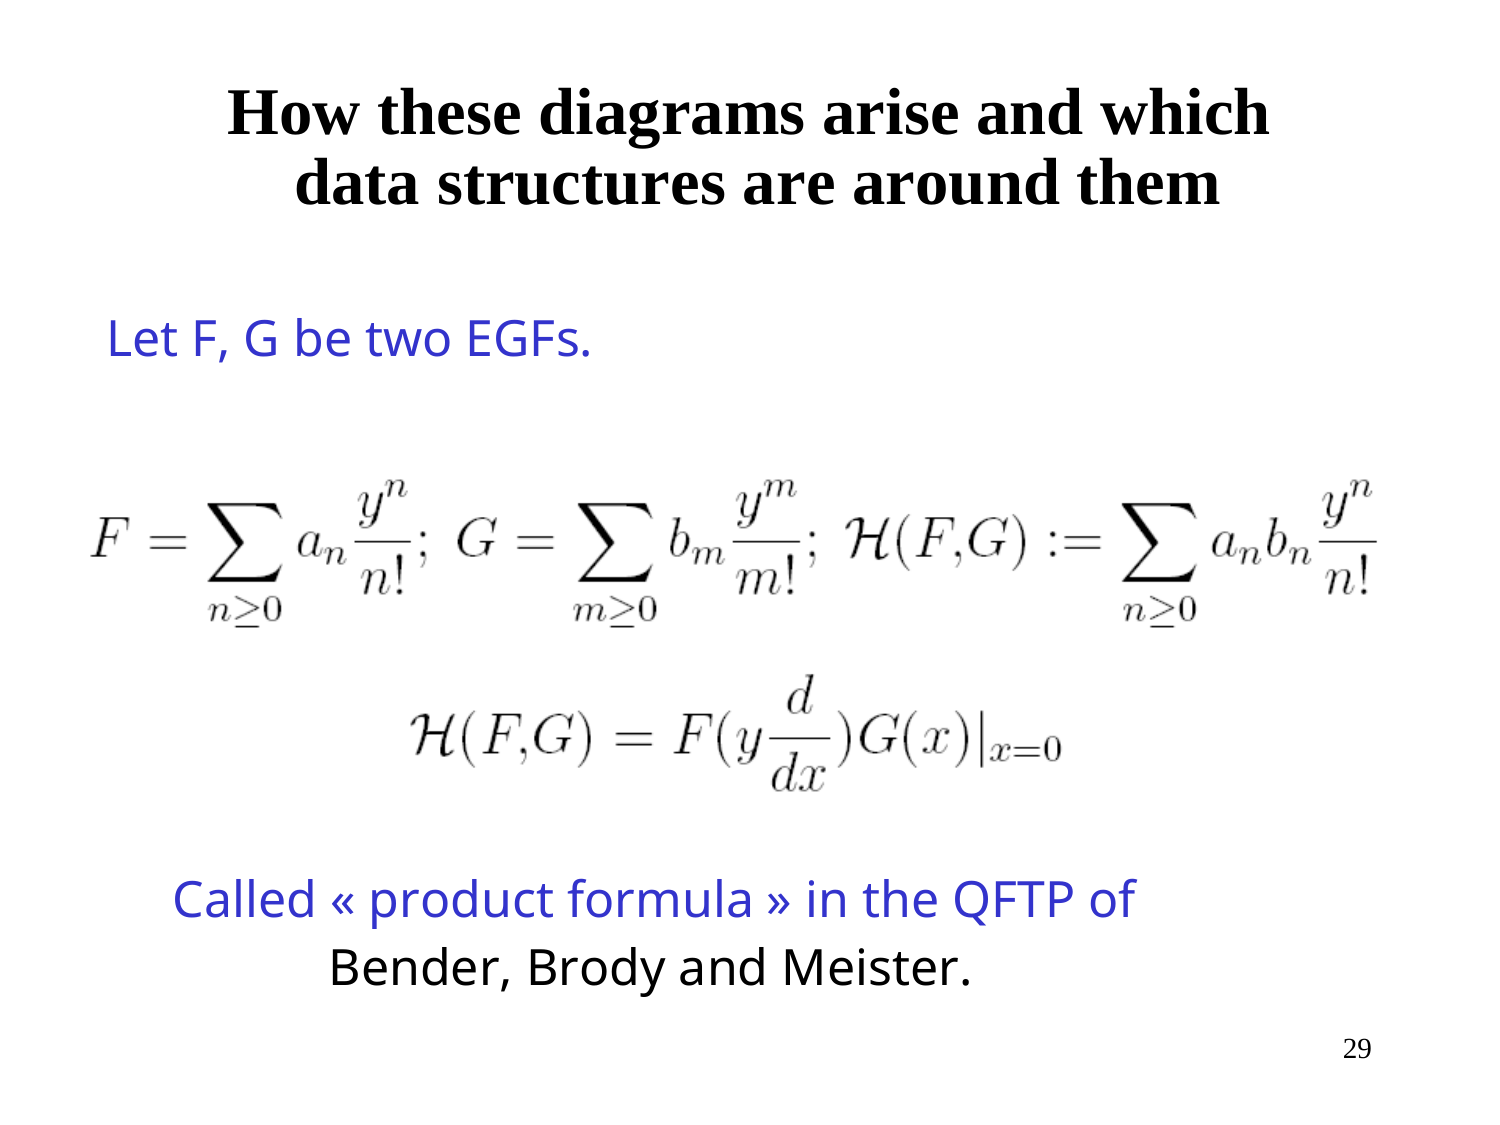

How these diagrams arise and which
data structures are around them
Let F, G be two EGFs.
 Called « product formula » in the QFTP of
Bender, Brody and Meister.
29